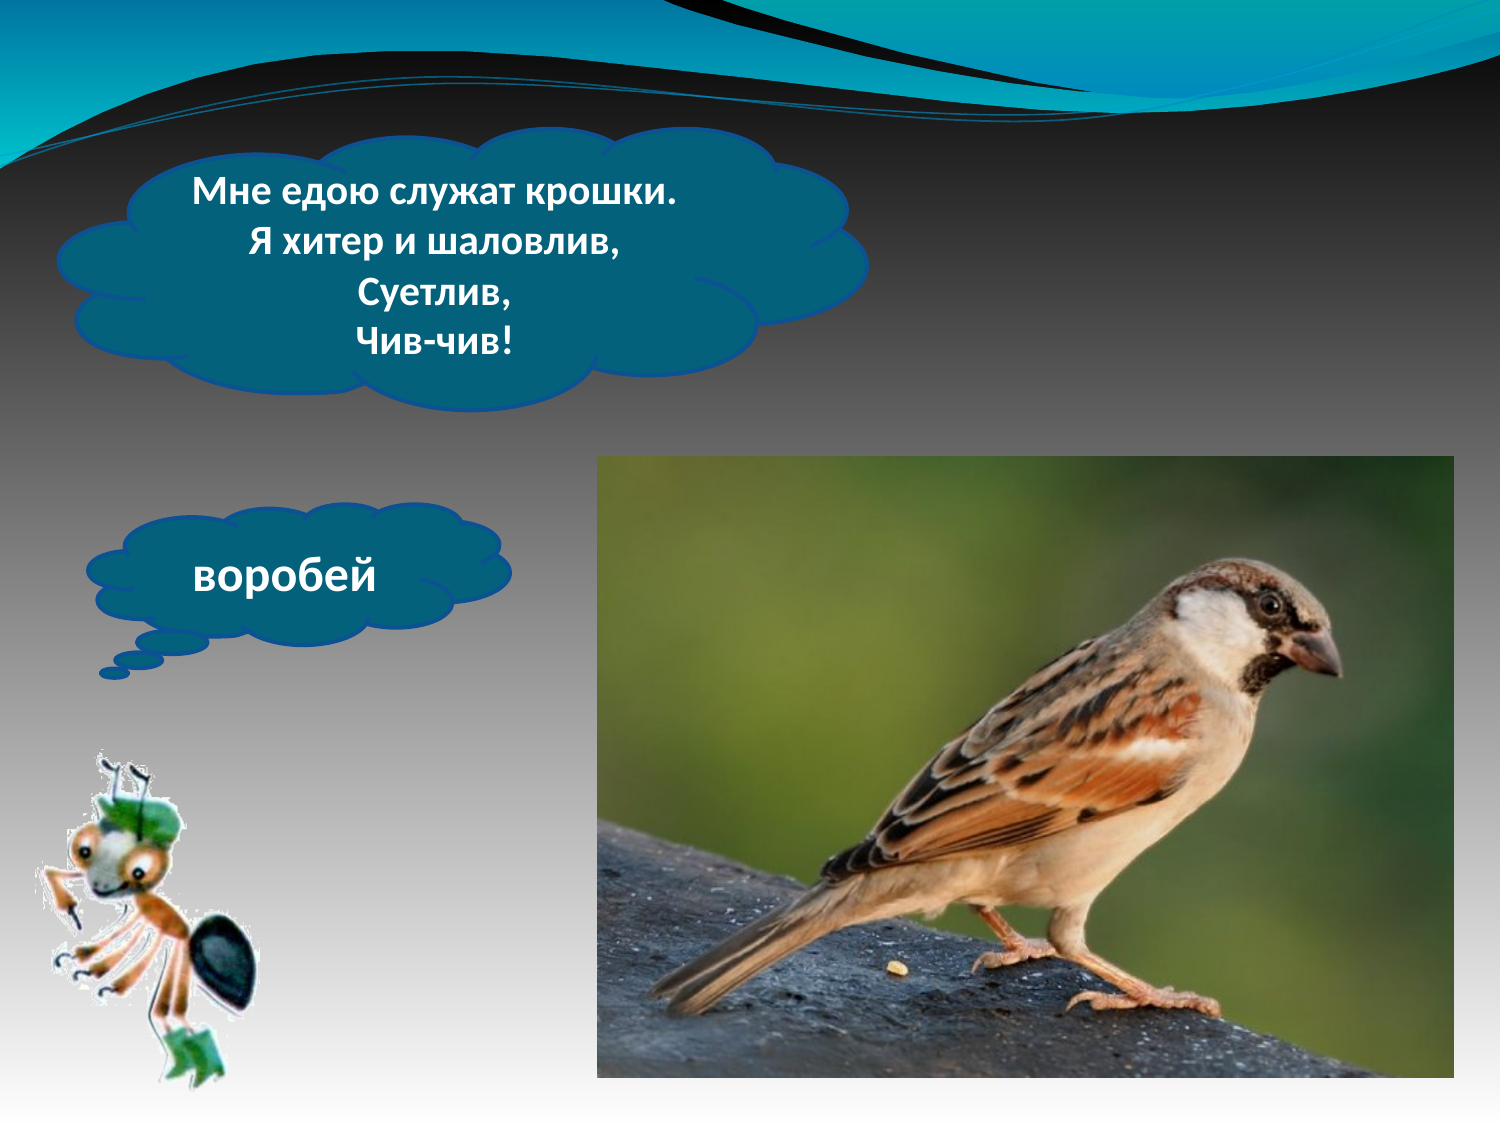

Мне едою служат крошки.
Я хитер и шаловлив,
Суетлив,
Чив-чив!
воробей